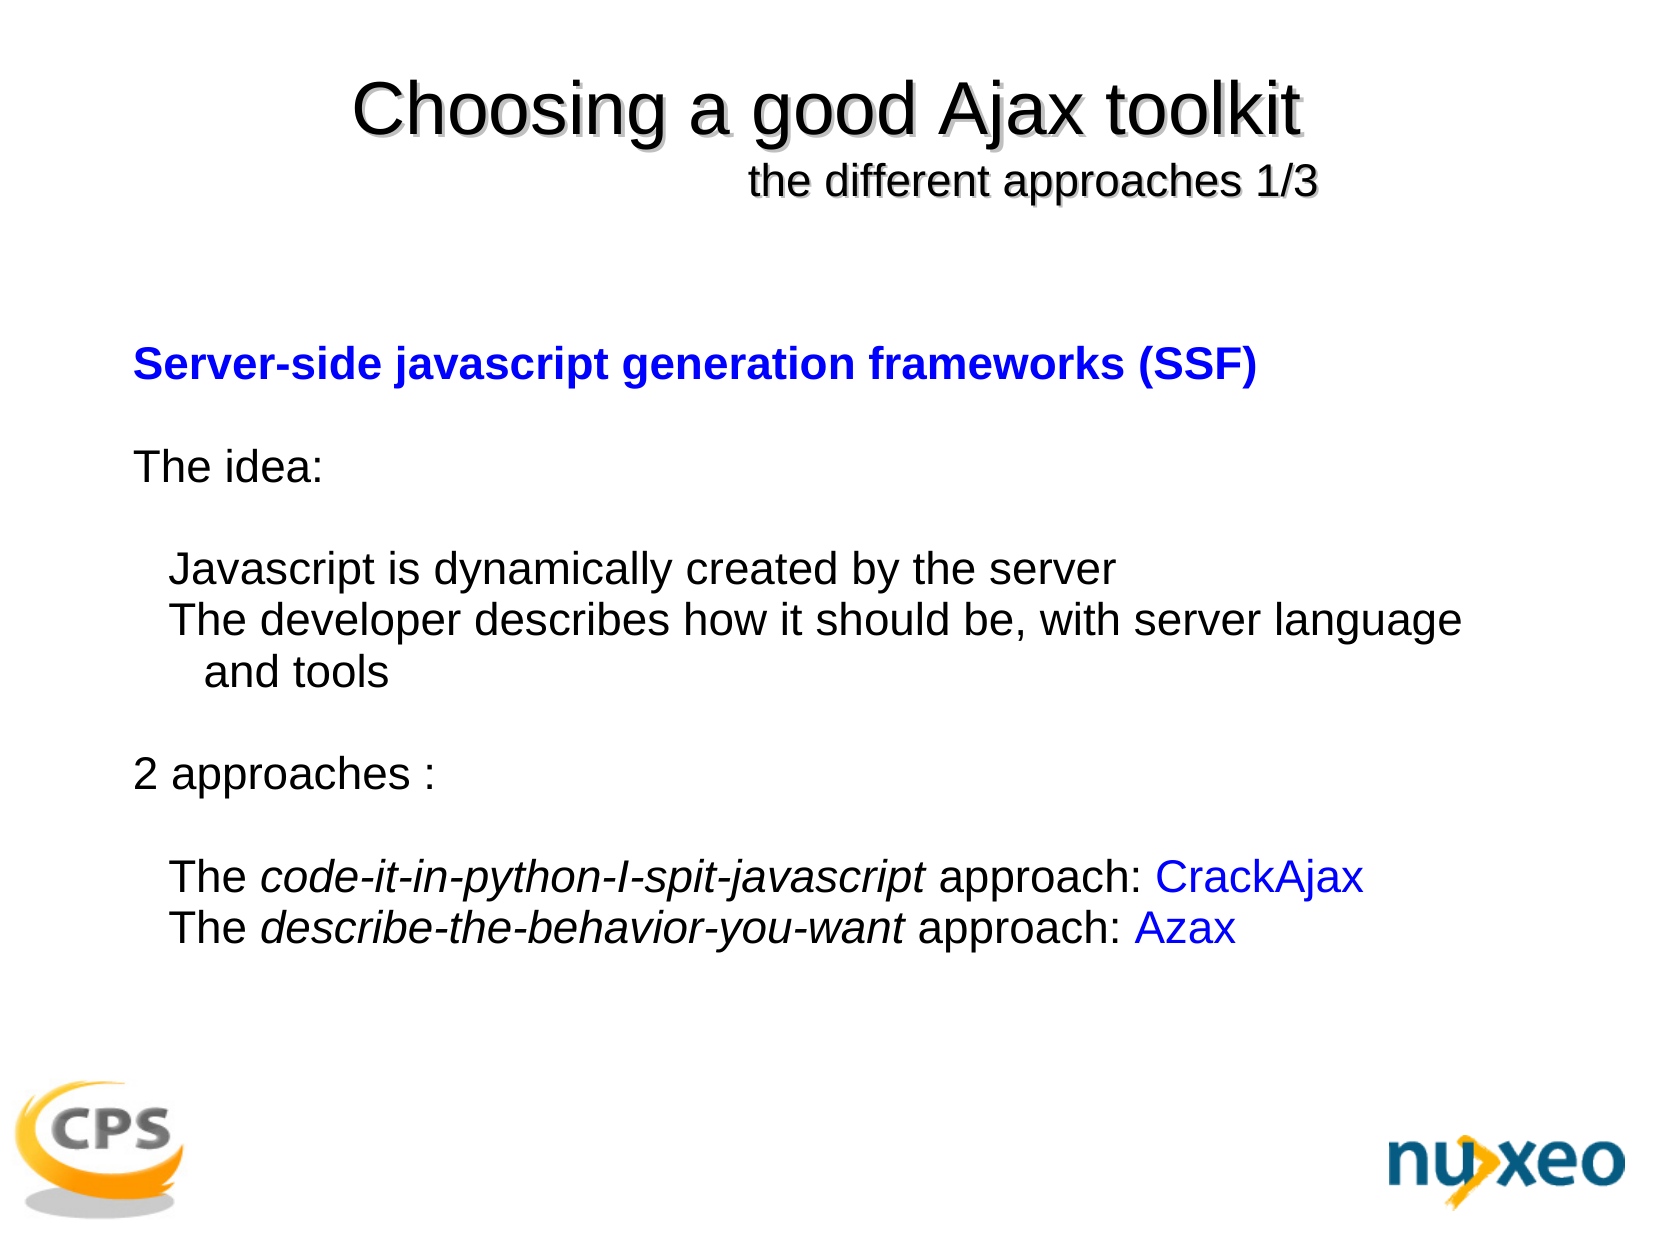

Choosing a good Ajax toolkit
the different approaches 1/3
Server-side javascript generation frameworks (SSF)
The idea:
Javascript is dynamically created by the server
The developer describes how it should be, with server language and tools
2 approaches :
The code-it-in-python-I-spit-javascript approach: CrackAjax
The describe-the-behavior-you-want approach: Azax